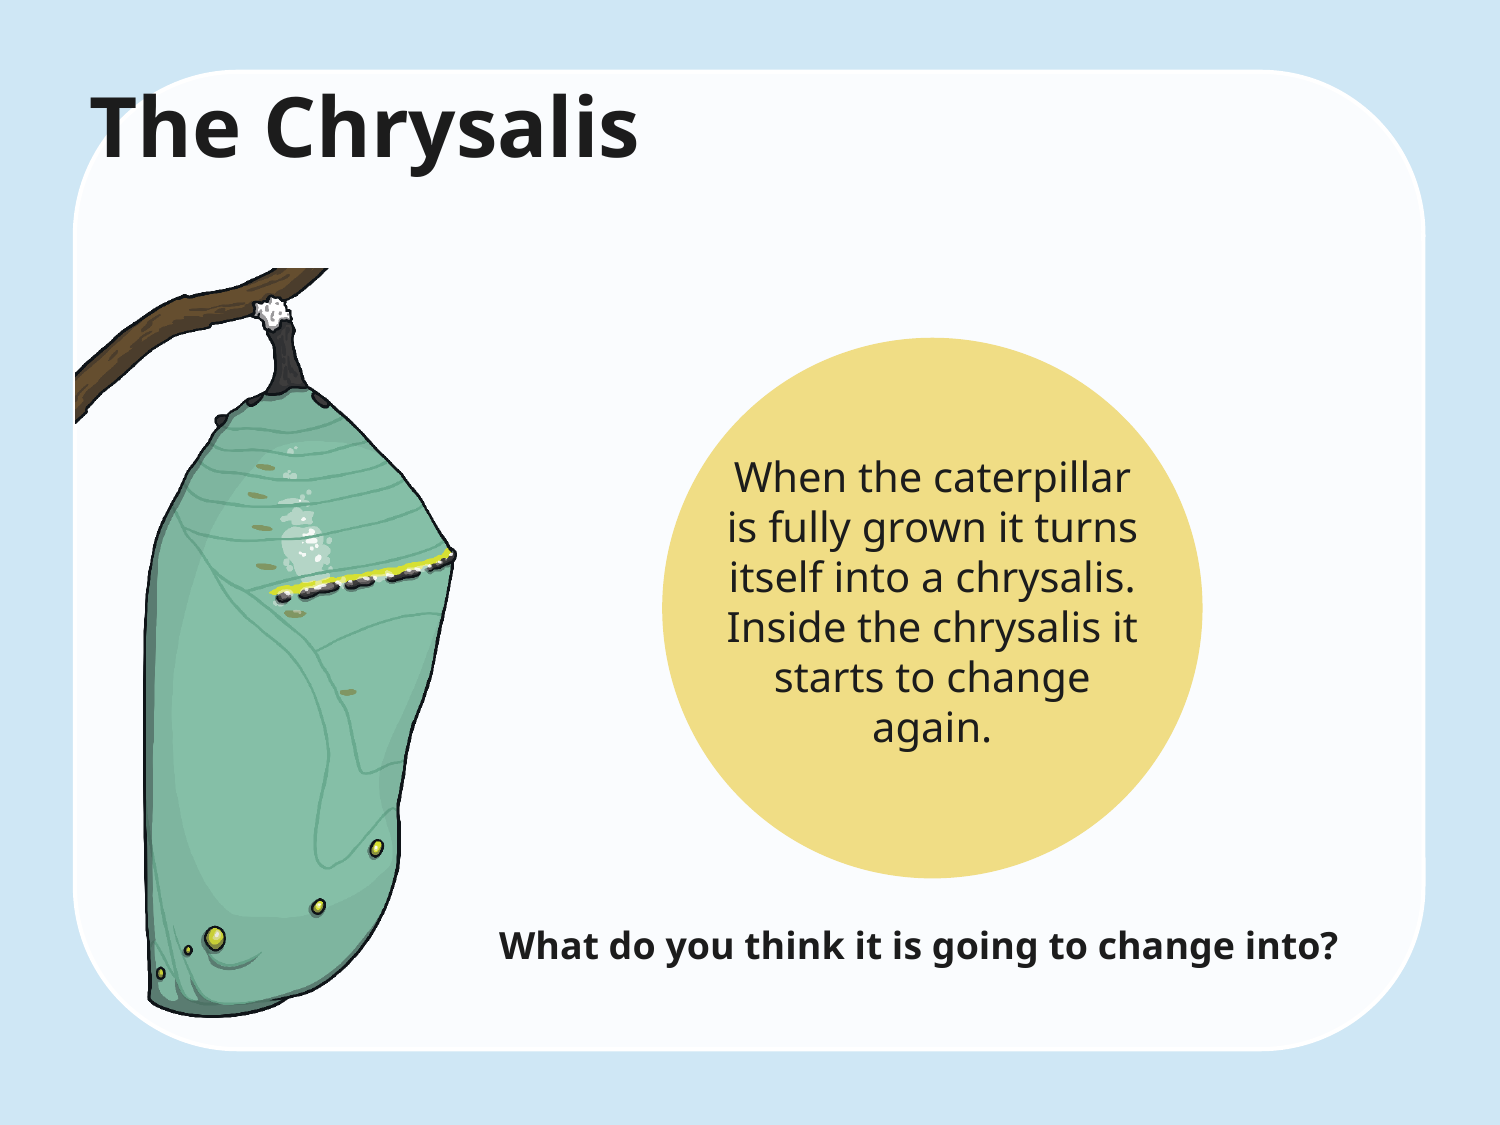

# The Chrysalis
When the caterpillar is fully grown it turns itself into a chrysalis. Inside the chrysalis it starts to change again.
What do you think it is going to change into?